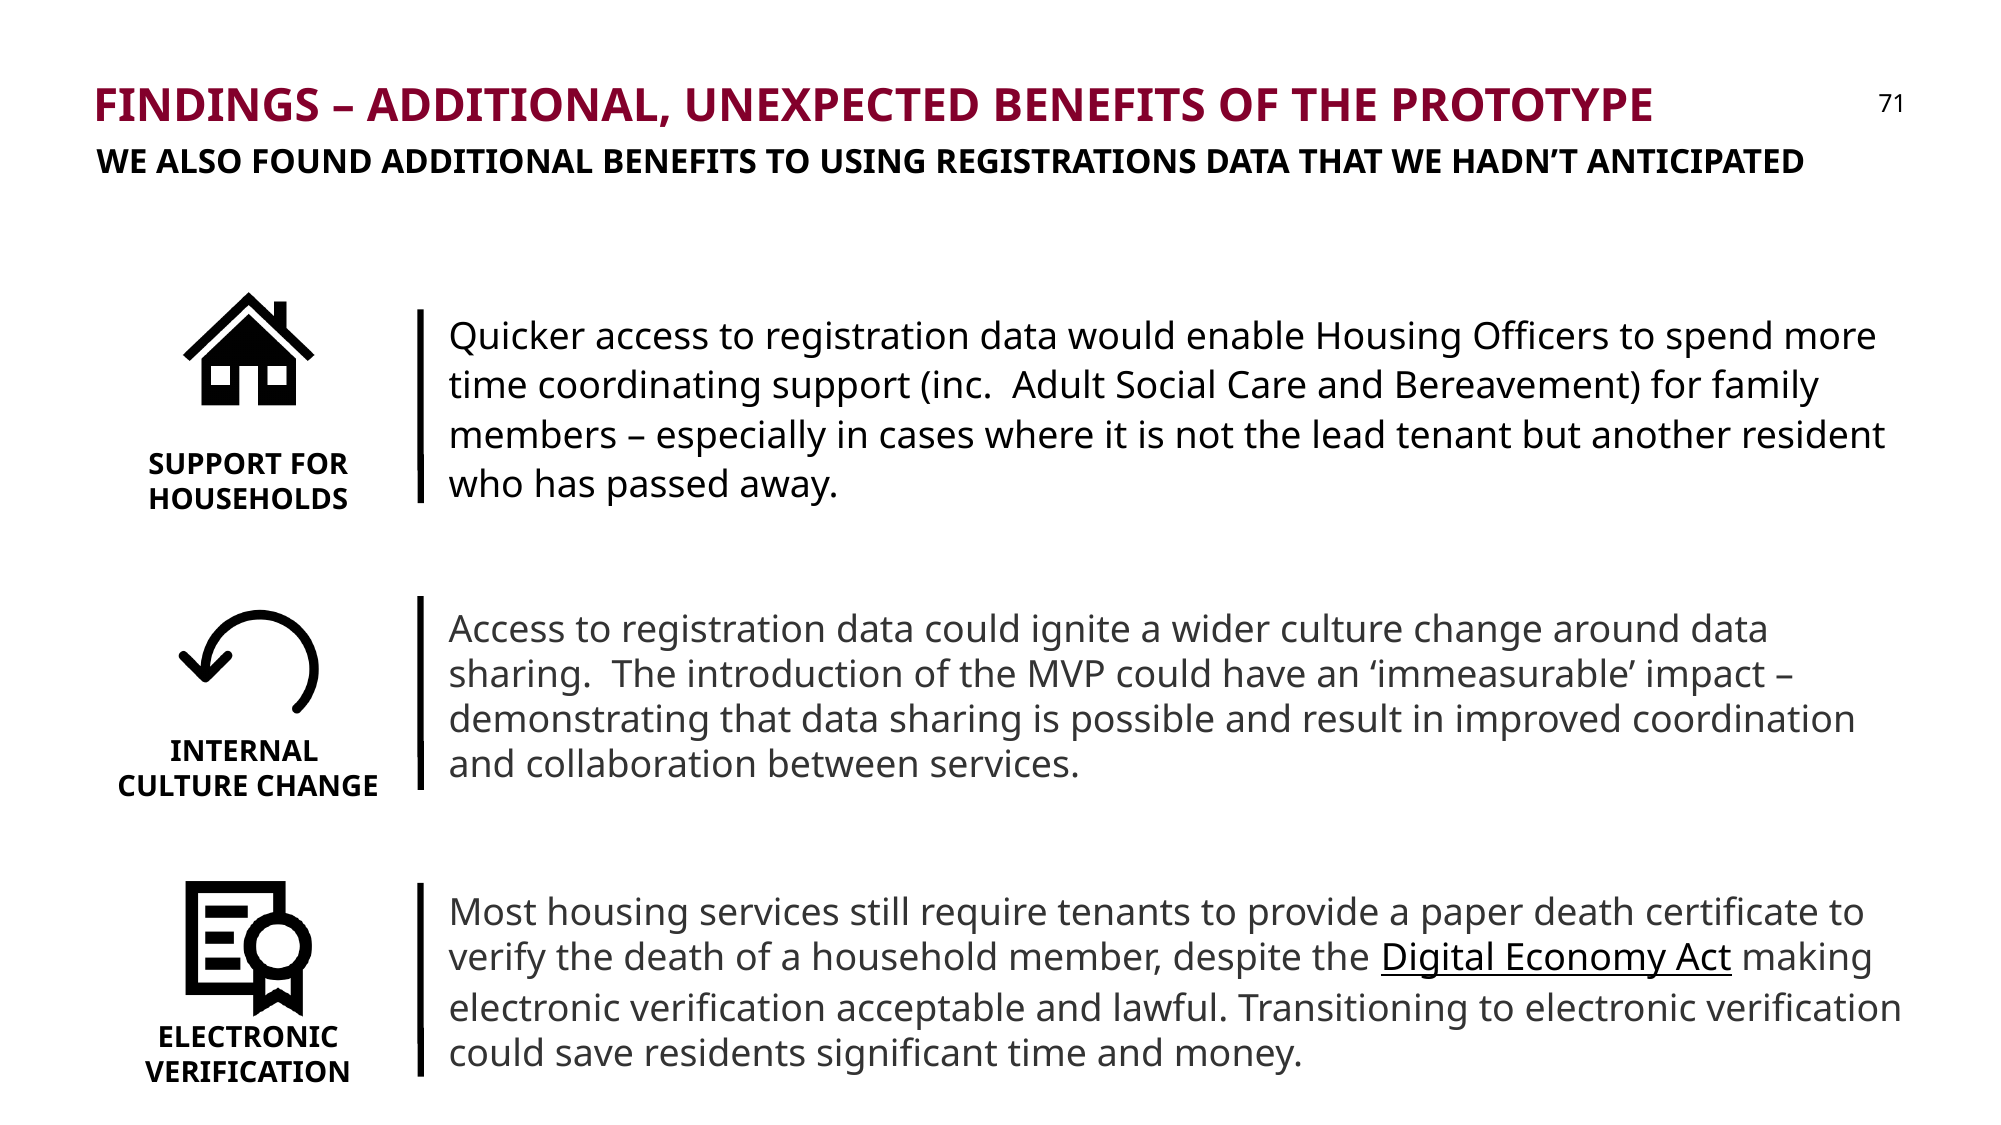

# FINDINGS – ADDITIONAL, UNEXPECTED BENEFITS OF THE PROTOTYPE
WE ALSO FOUND ADDITIONAL BENEFITS TO USING REGISTRATIONS DATA THAT WE HADN’T ANTICIPATED
SUPPORT FOR HOUSEHOLDS
Quicker access to registration data would enable Housing Officers to spend more time coordinating support (inc. Adult Social Care and Bereavement) for family members – especially in cases where it is not the lead tenant but another resident who has passed away.
Access to registration data could ignite a wider culture change around data sharing. The introduction of the MVP could have an ‘immeasurable’ impact – demonstrating that data sharing is possible and result in improved coordination and collaboration between services.
INTERNAL
CULTURE CHANGE
Most housing services still require tenants to provide a paper death certificate to verify the death of a household member, despite the Digital Economy Act making electronic verification acceptable and lawful. Transitioning to electronic verification could save residents significant time and money.
ELECTRONIC VERIFICATION